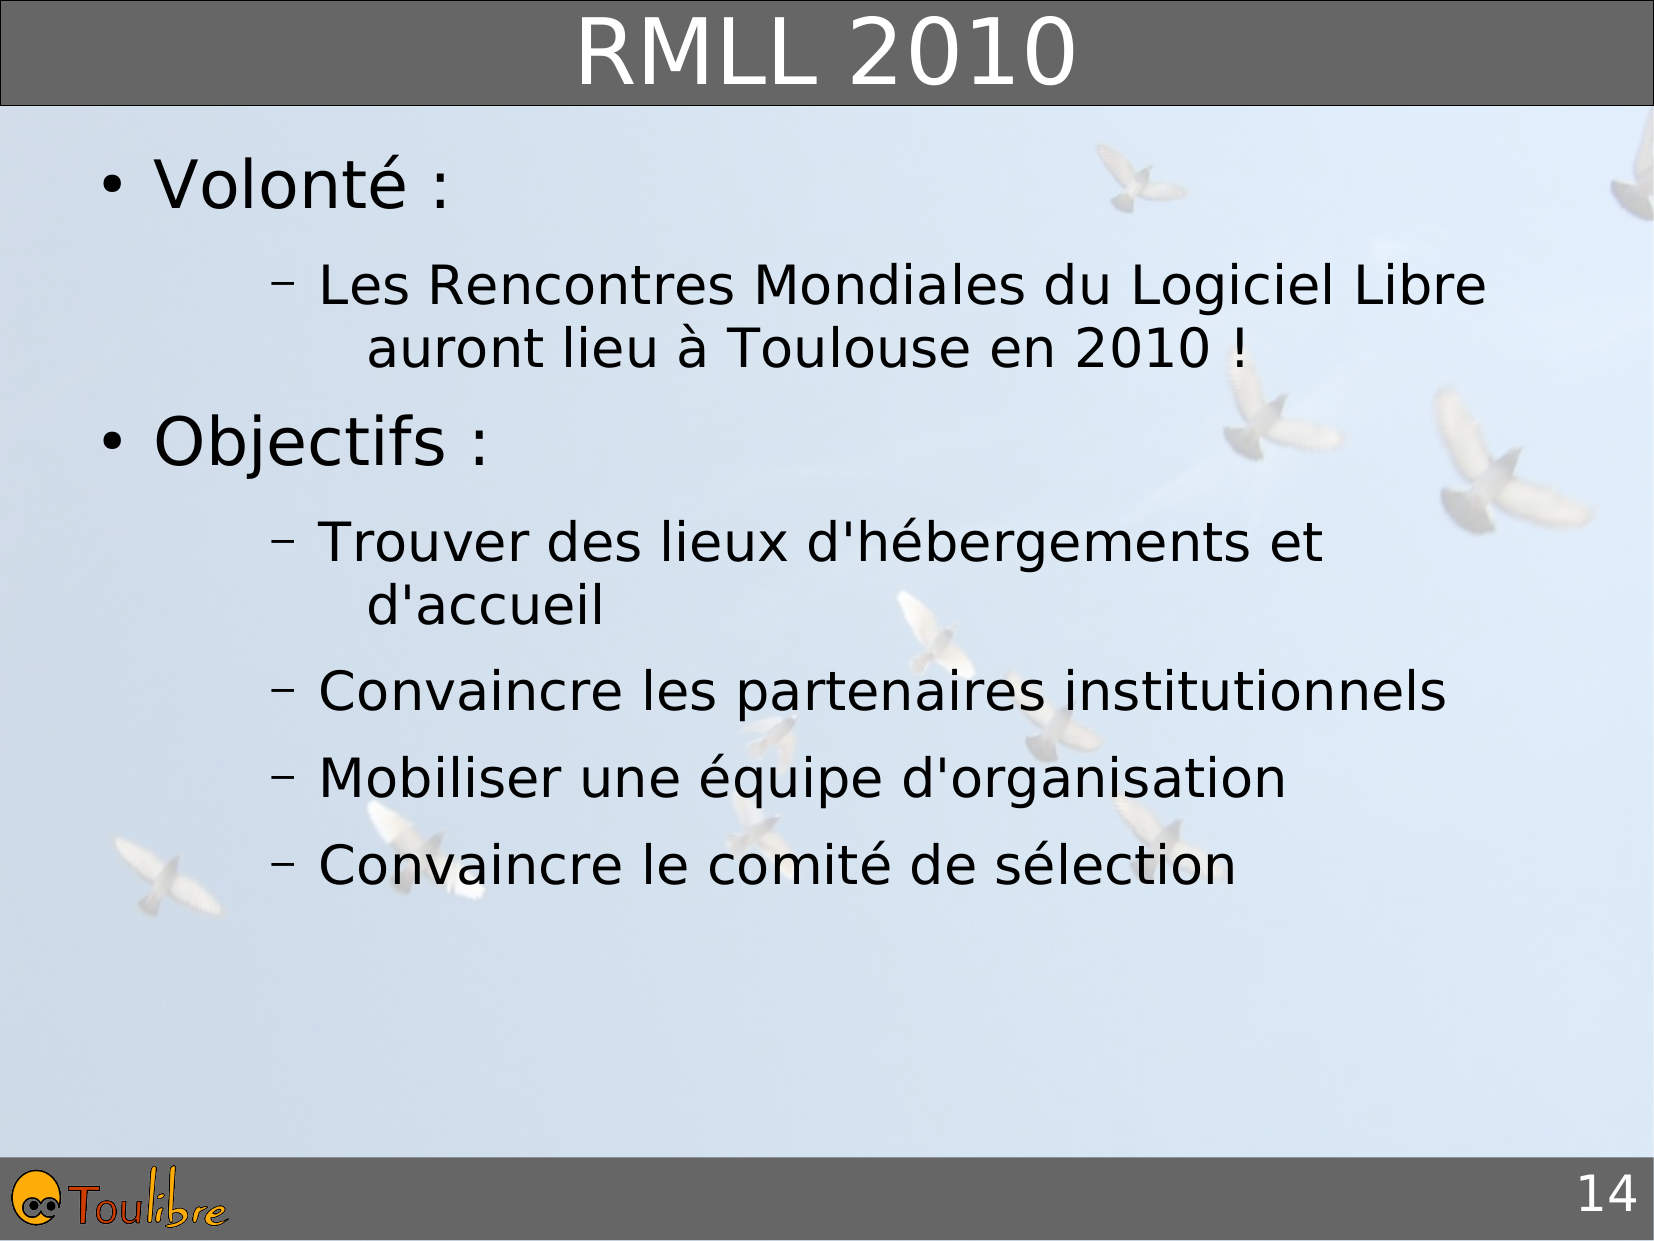

# RMLL 2010
Volonté :
Les Rencontres Mondiales du Logiciel Libre auront lieu à Toulouse en 2010 !
Objectifs :
Trouver des lieux d'hébergements et d'accueil
Convaincre les partenaires institutionnels
Mobiliser une équipe d'organisation
Convaincre le comité de sélection